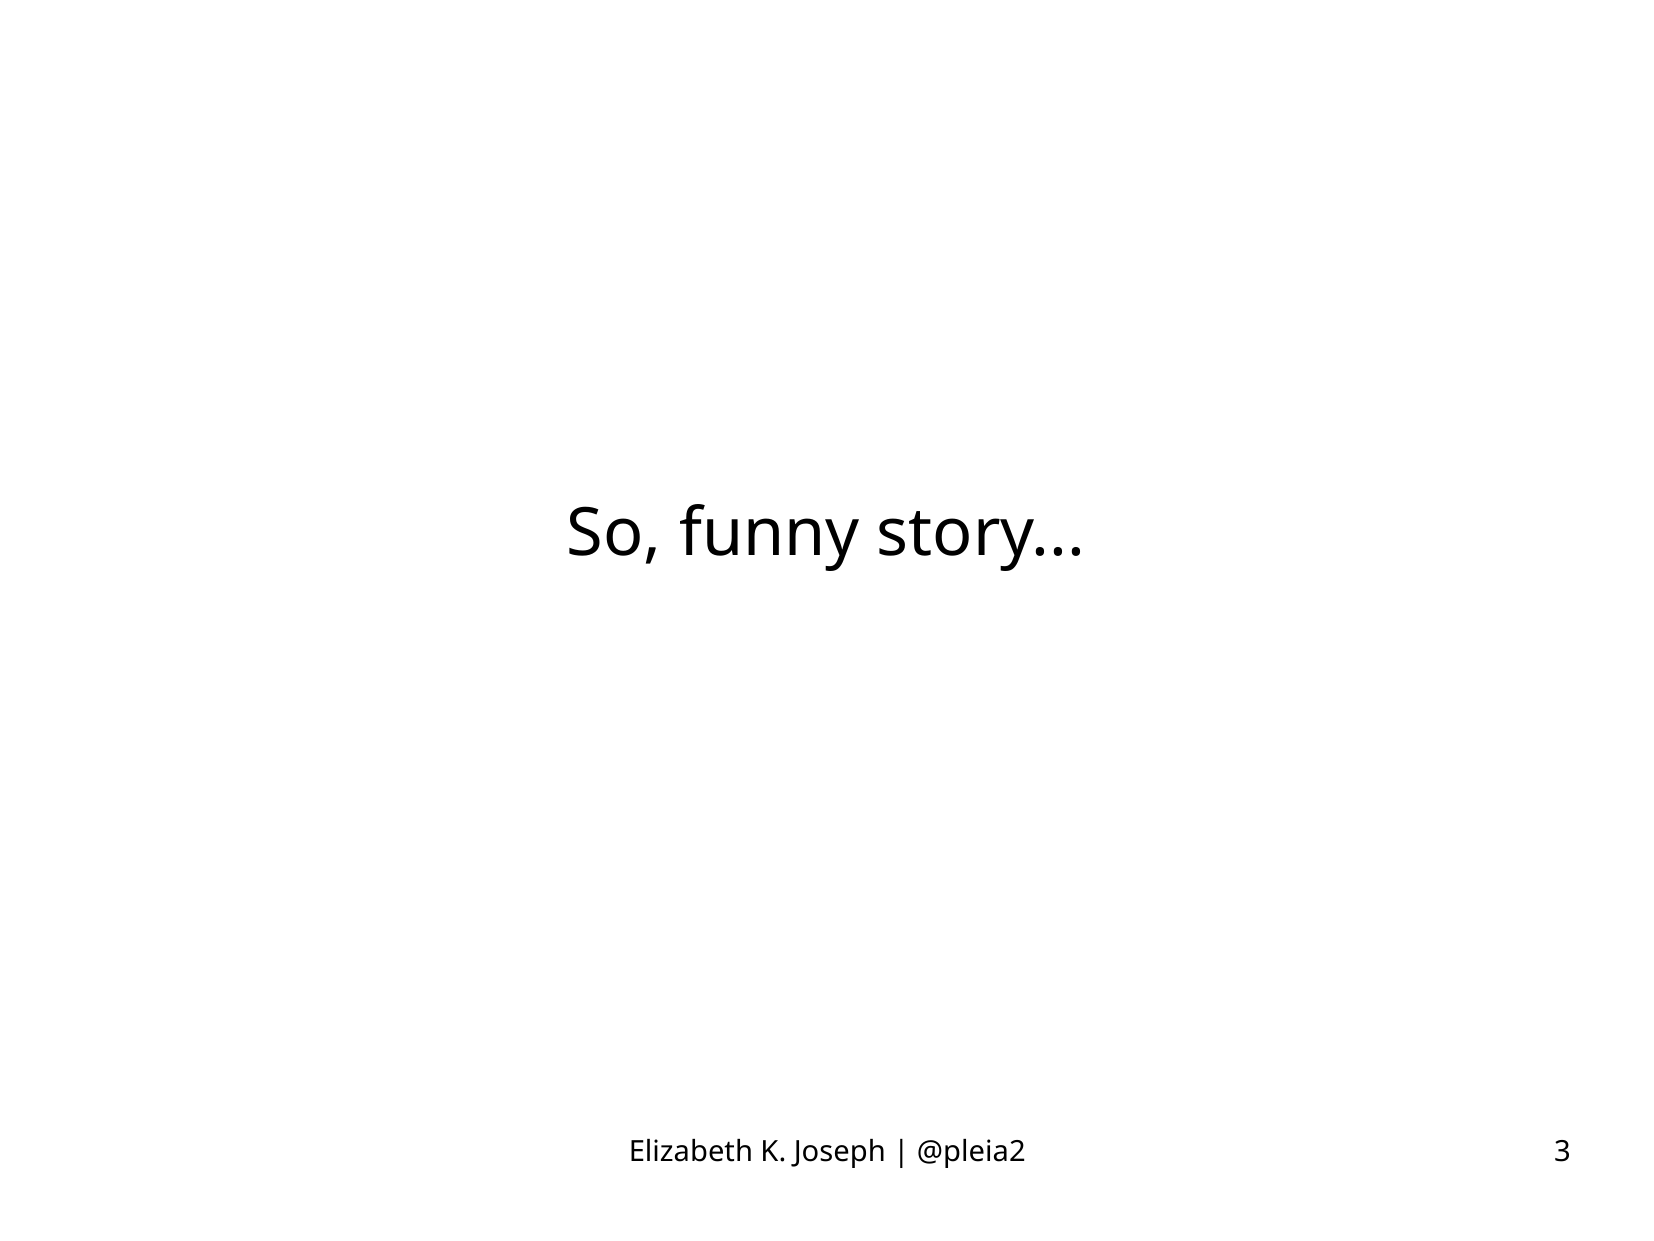

# So, funny story...
Elizabeth K. Joseph | @pleia2
3